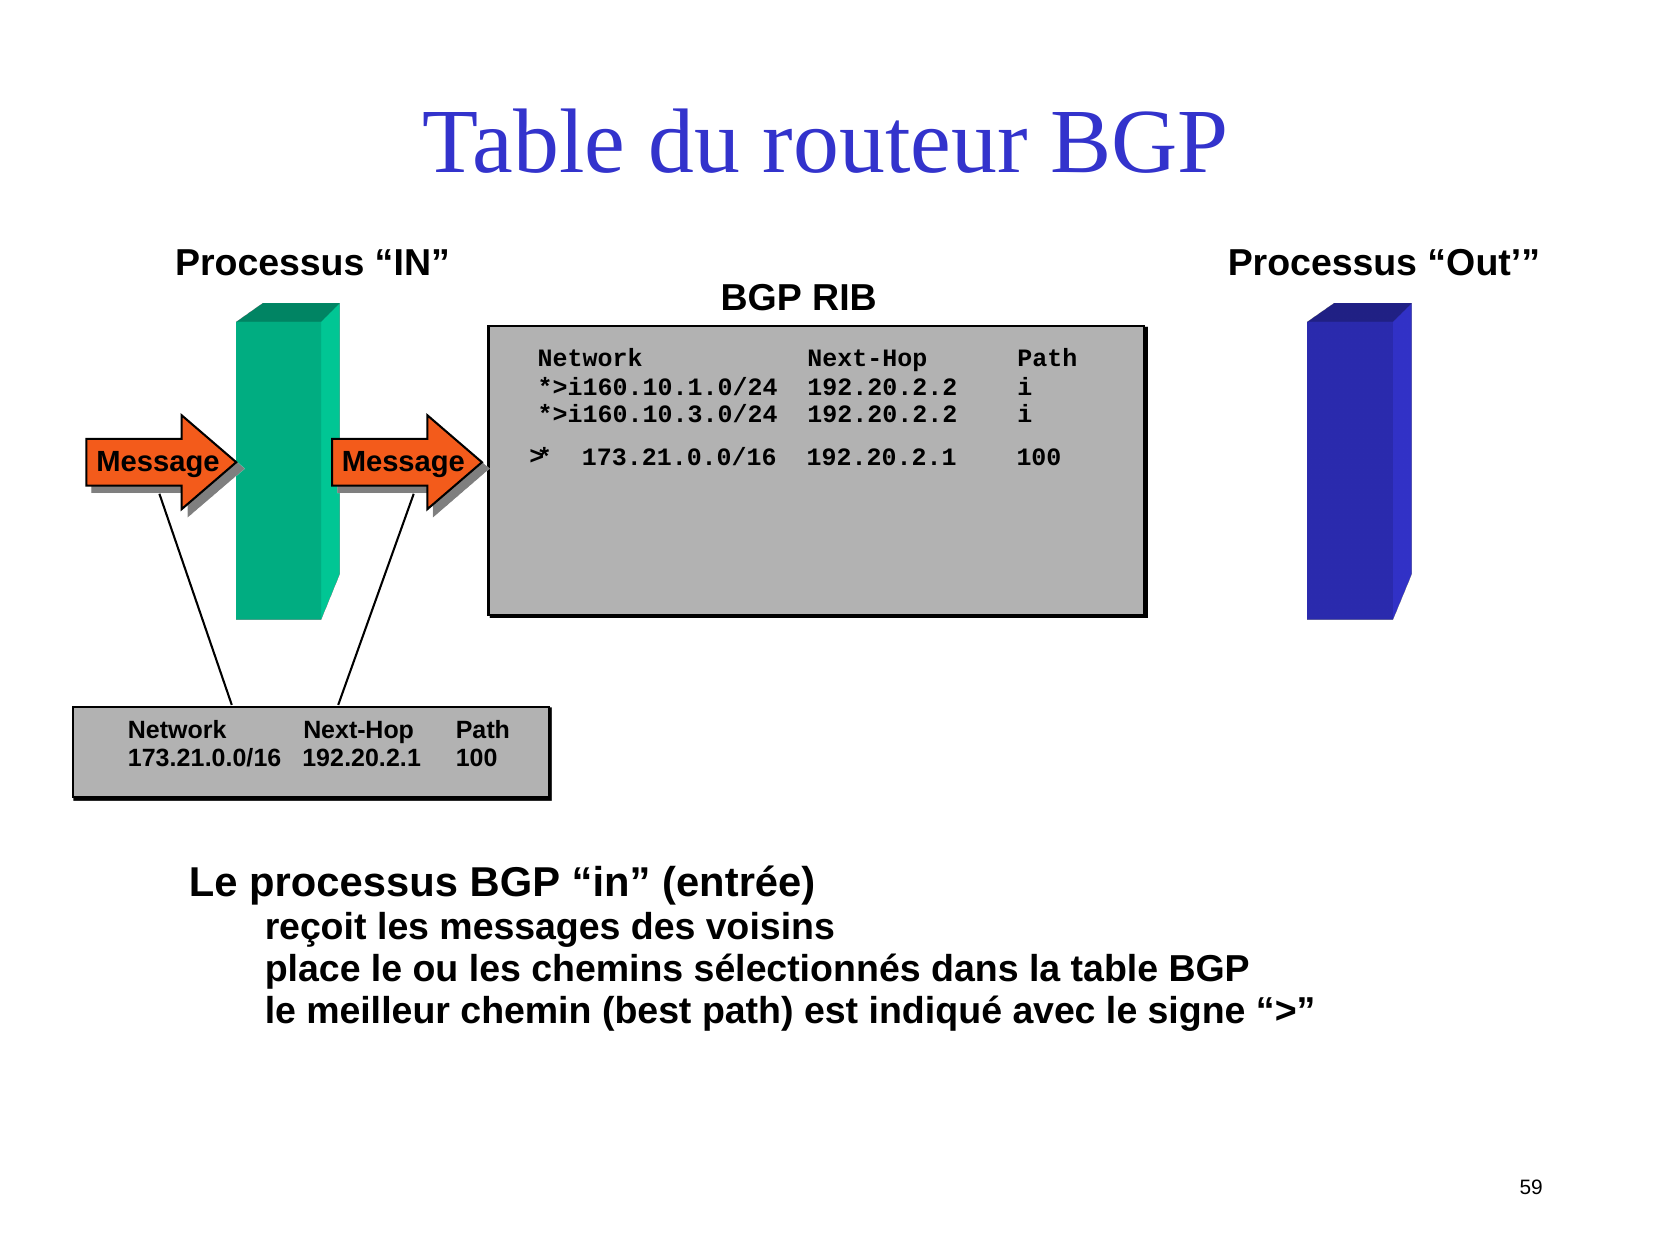

# Table du routeur BGP
Processus “IN”
Processus “Out’”
BGP RIB
Network Next-Hop Path
*>i160.10.1.0/24 192.20.2.2 i
*>i160.10.3.0/24 192.20.2.2 i
Message
Message
>
* 173.21.0.0/16 192.20.2.1 100
Network Next-Hop Path
173.21.0.0/16 192.20.2.1 100
Le processus BGP “in” (entrée)‏
reçoit les messages des voisins
place le ou les chemins sélectionnés dans la table BGP
le meilleur chemin (best path) est indiqué avec le signe “>”